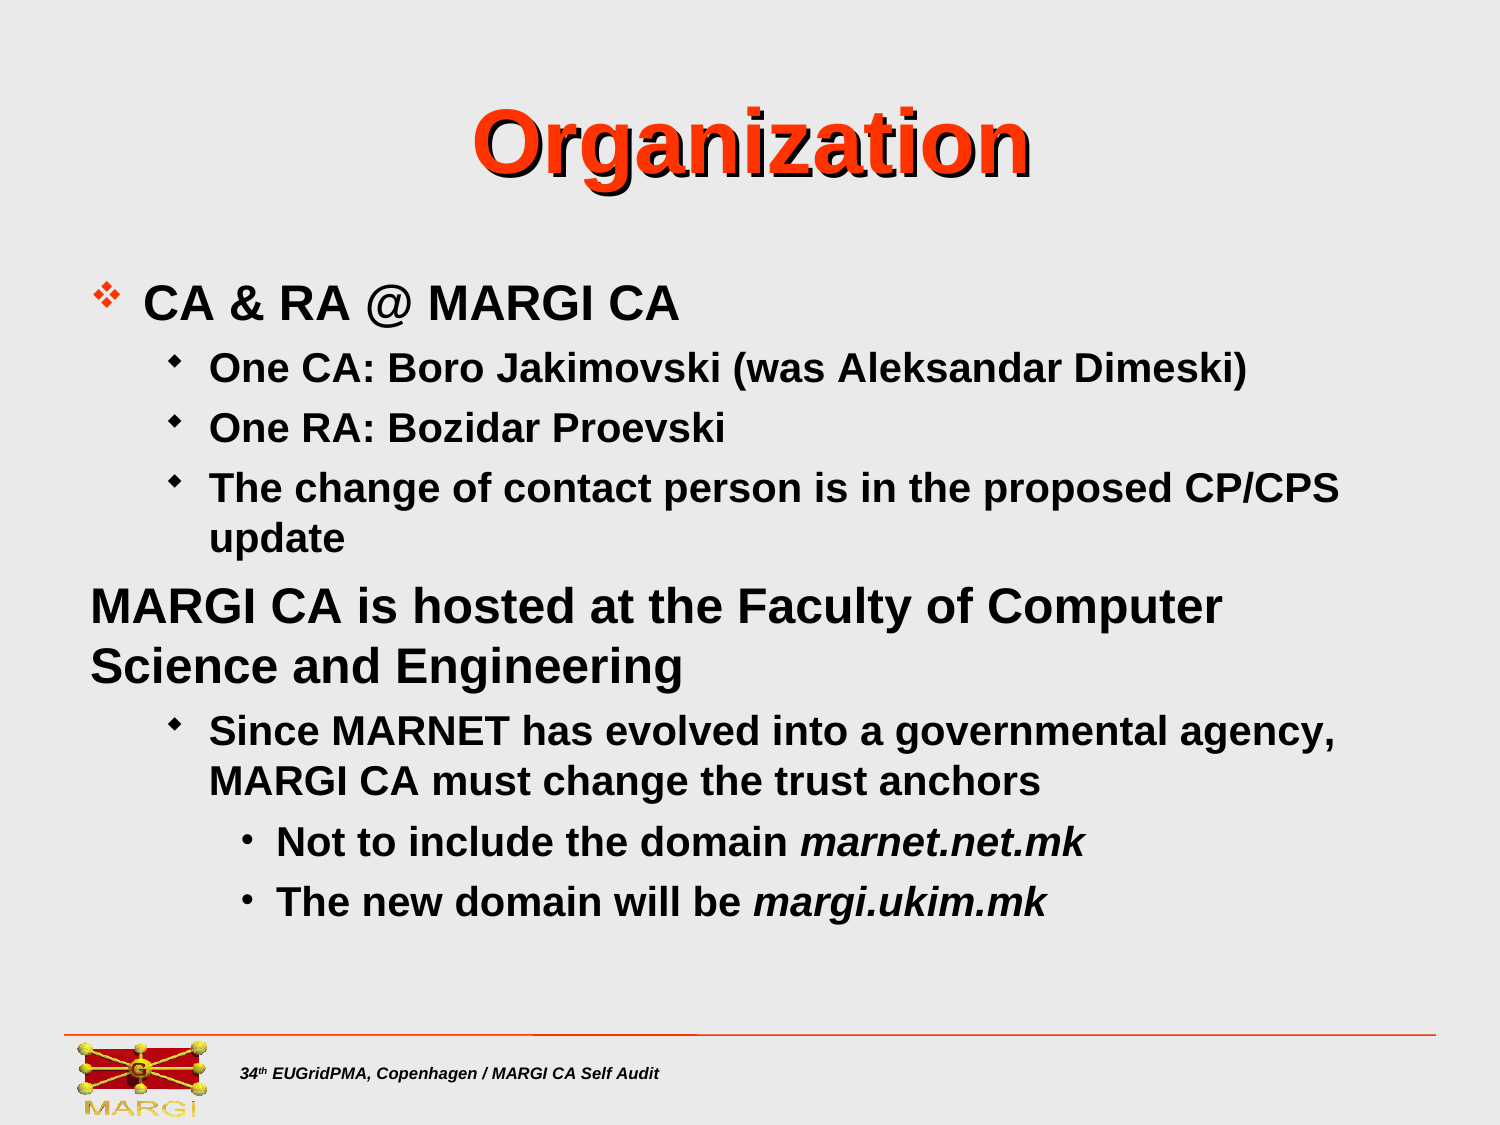

Organization
CA & RA @ MARGI CA
One CA: Boro Jakimovski (was Aleksandar Dimeski)
One RA: Bozidar Proevski
The change of contact person is in the proposed CP/CPS update
MARGI CA is hosted at the Faculty of Computer Science and Engineering
Since MARNET has evolved into a governmental agency, MARGI CA must change the trust anchors
Not to include the domain marnet.net.mk
The new domain will be margi.ukim.mk